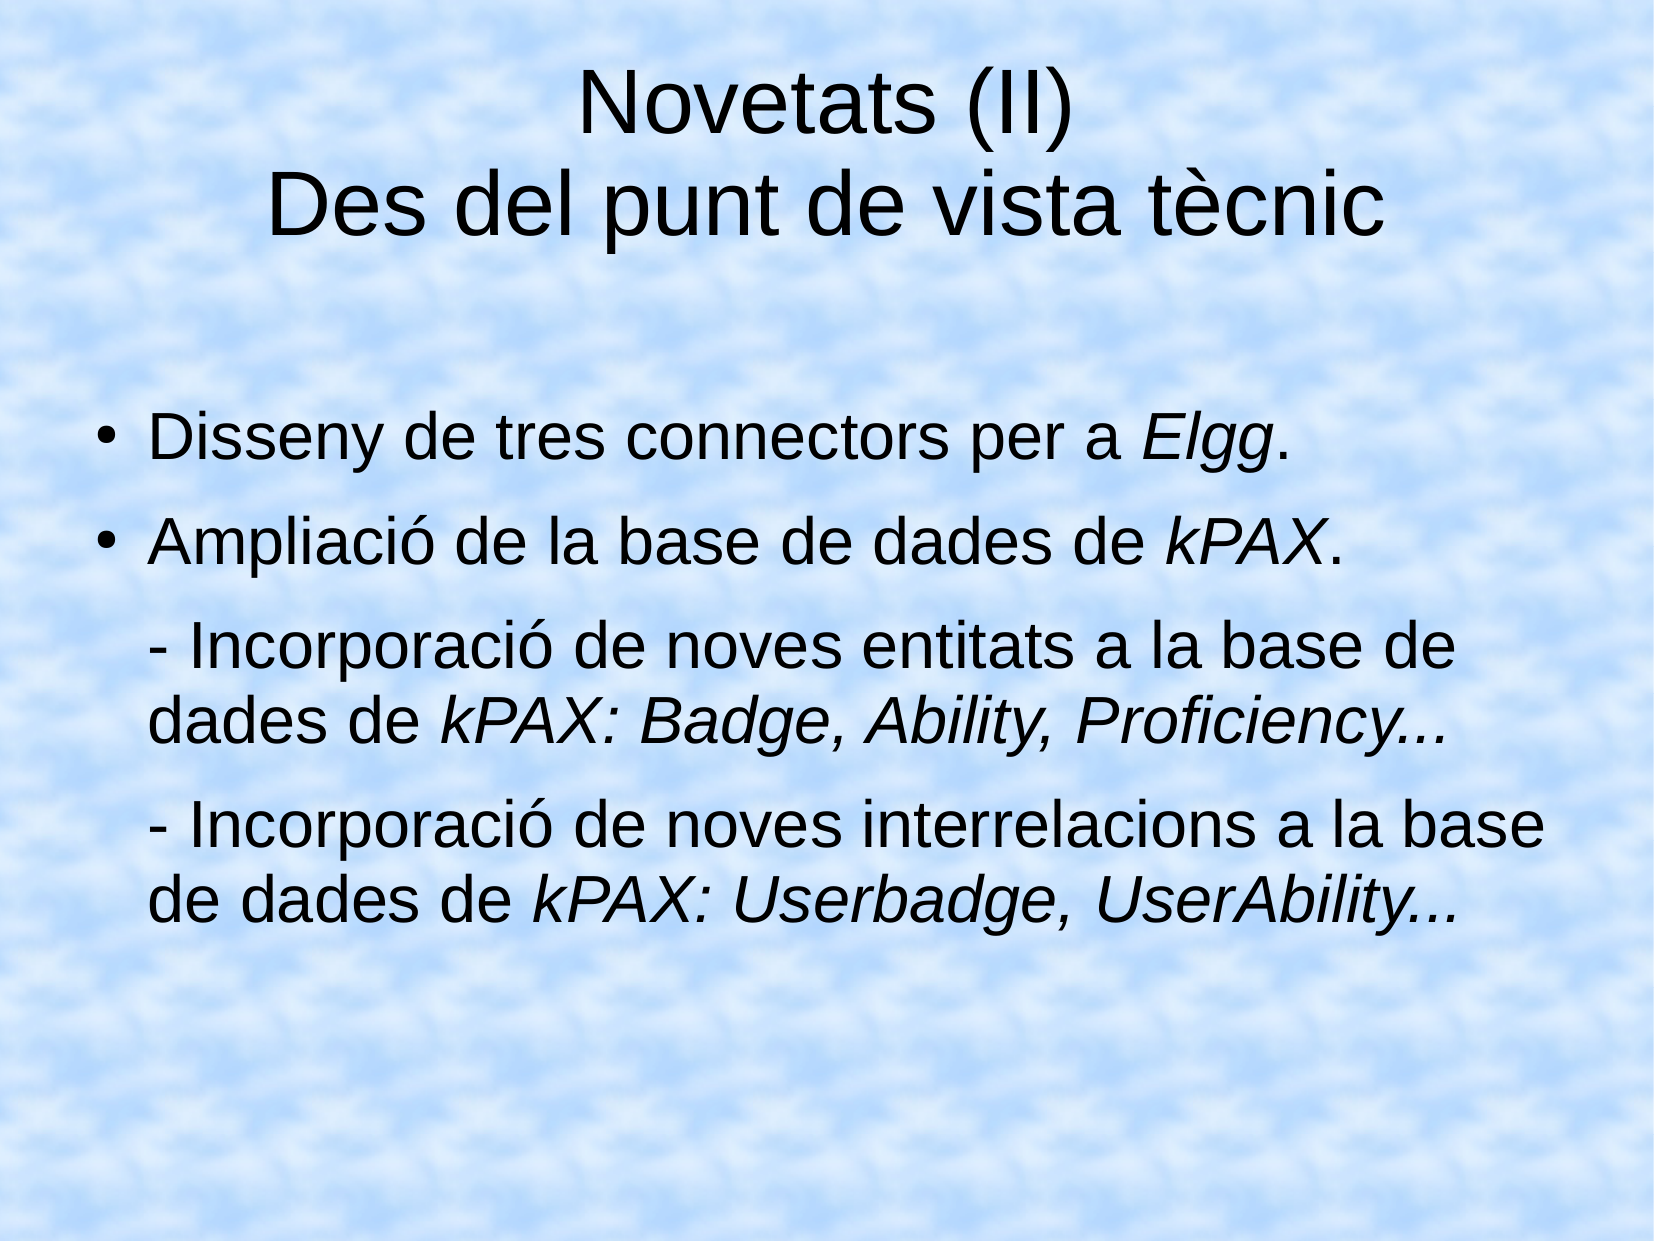

# Novetats (II) Des del punt de vista tècnic
Disseny de tres connectors per a Elgg.
Ampliació de la base de dades de kPAX.
- Incorporació de noves entitats a la base de dades de kPAX: Badge, Ability, Proficiency...
- Incorporació de noves interrelacions a la base de dades de kPAX: Userbadge, UserAbility...